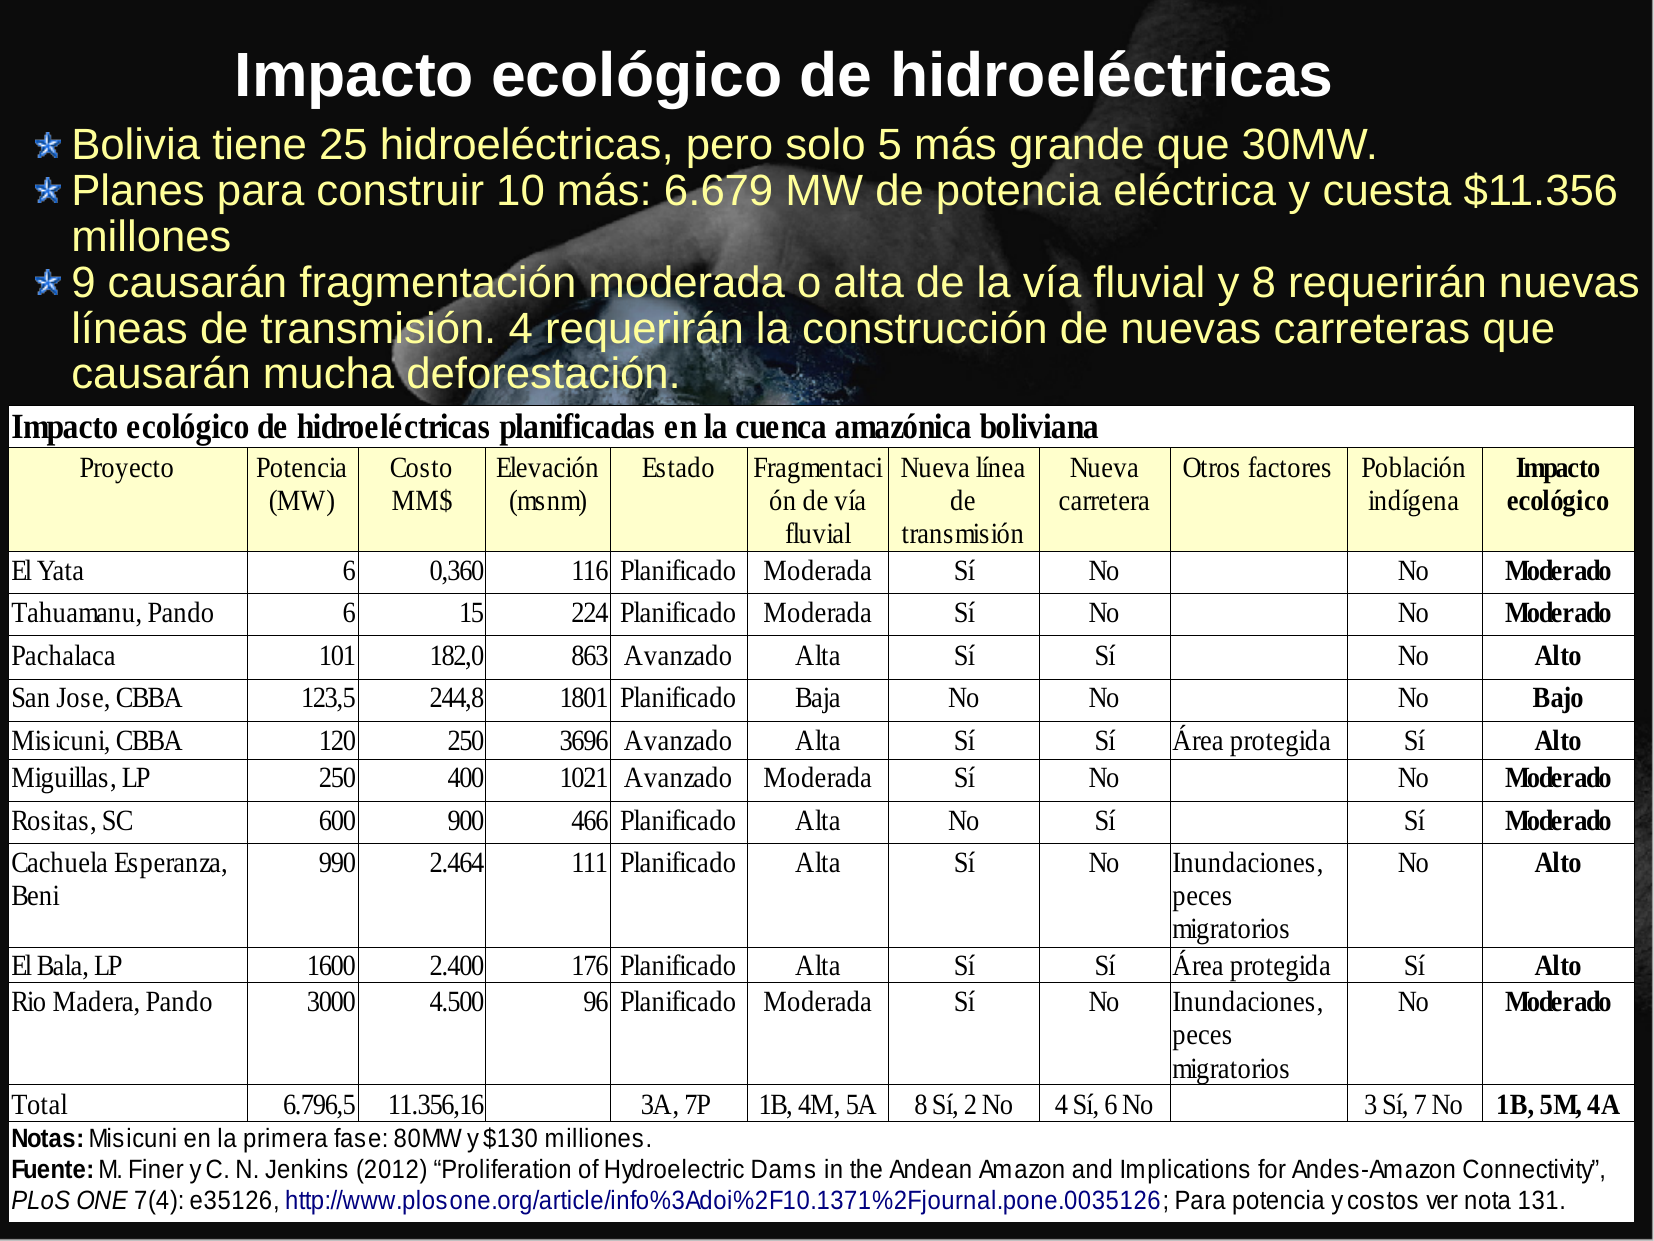

# Impacto ecológico de hidroeléctricas
Bolivia tiene 25 hidroeléctricas, pero solo 5 más grande que 30MW.
Planes para construir 10 más: 6.679 MW de potencia eléctrica y cuesta $11.356 millones
9 causarán fragmentación moderada o alta de la vía fluvial y 8 requerirán nuevas líneas de transmisión. 4 requerirán la construcción de nuevas carreteras que causarán mucha deforestación.